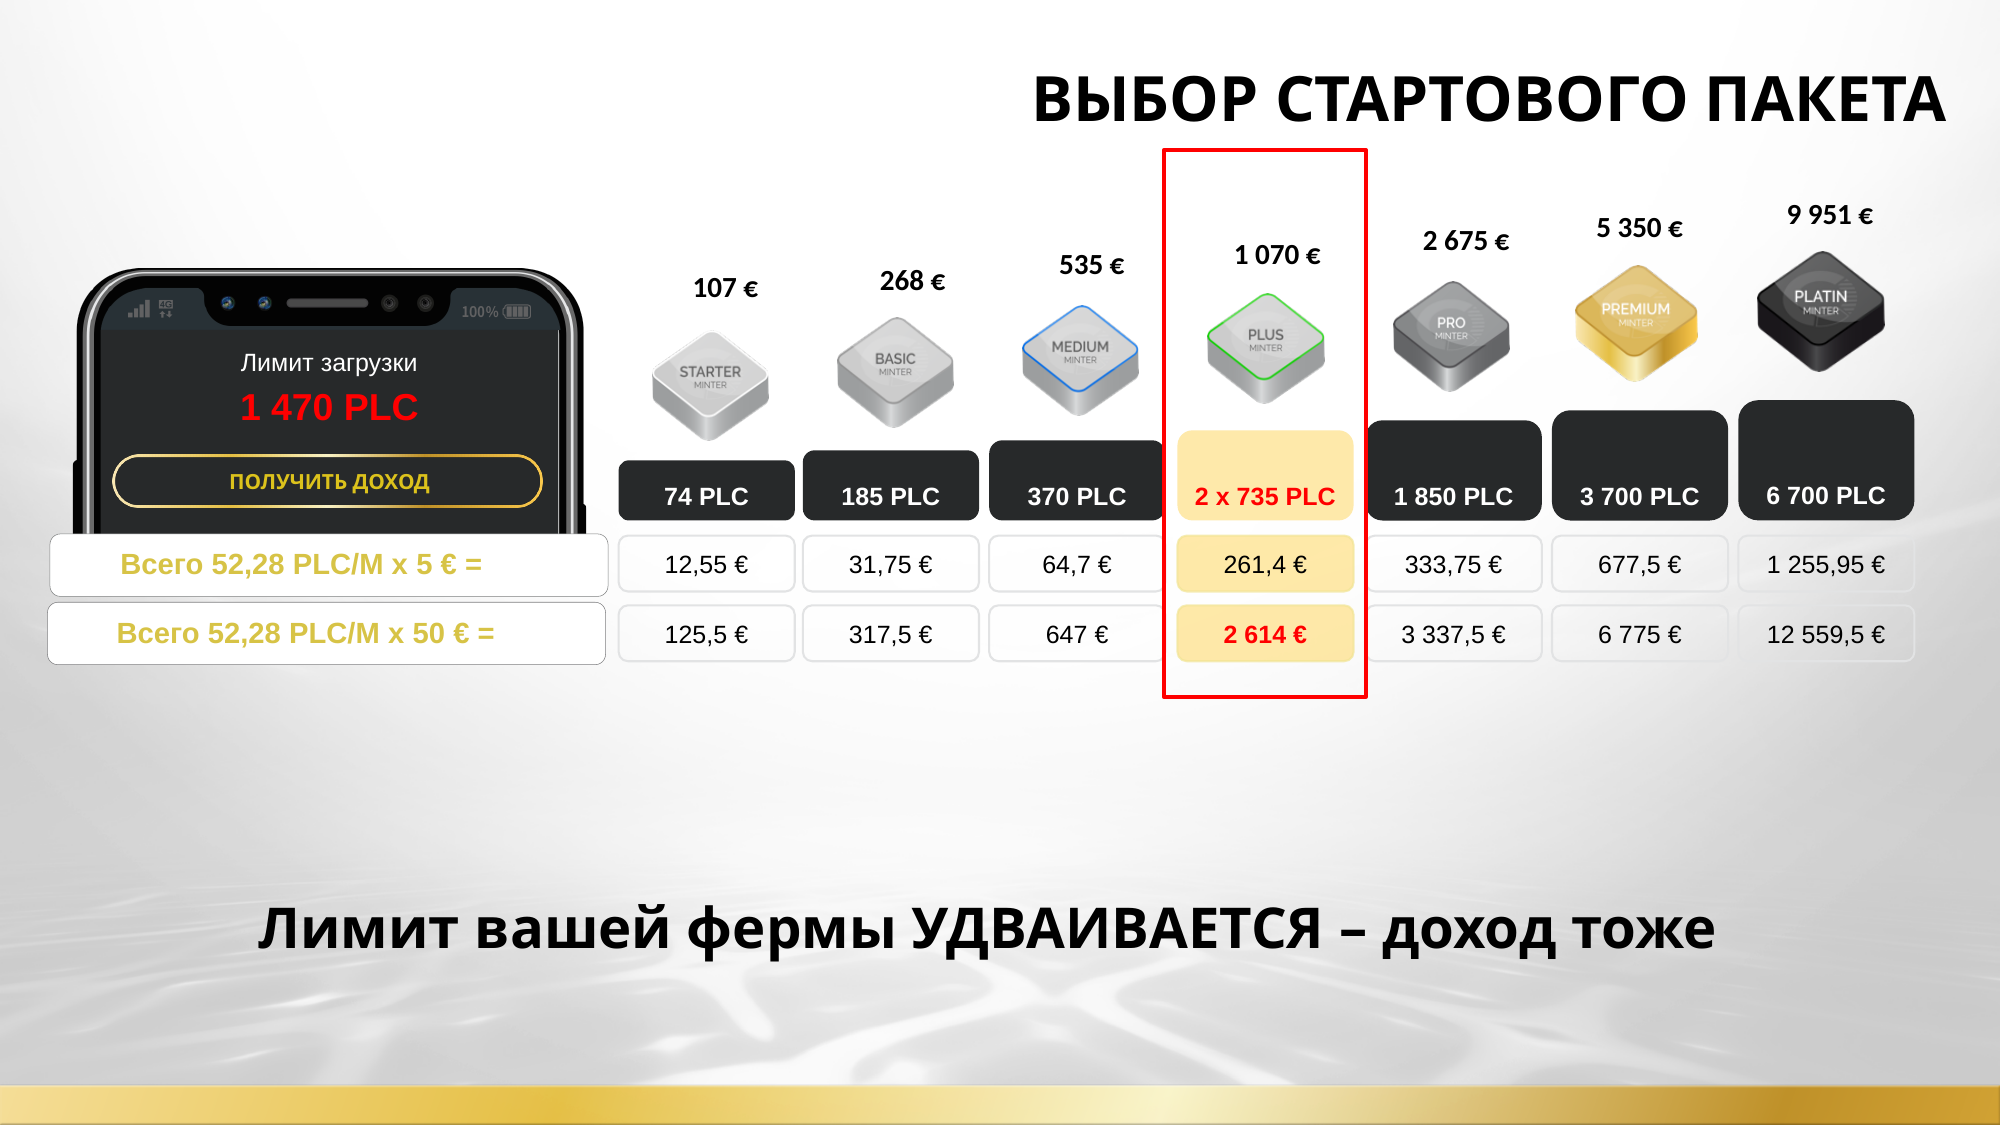

ВЫБОР СТАРТОВОГО ПАКЕТА
9 951 €
5 350 €
2 675 €
1 070 €
535 €
268 €
107 €
Лимит загрузки
1 470 PLC
ПОЛУЧИТЬ ДОХОД
6 700 PLC
3 700 PLC
1 850 PLC
2 х 735 PLC
370 PLC
185 PLC
74 PLC
Всего 52,28 PLC/M х 5 € =
12,55 €
31,75 €
64,7 €
261,4 €
333,75 €
677,5 €
1 255,95 €
Всего 52,28 PLC/M х 50 € =
125,5 €
317,5 €
647 €
2 614 €
3 337,5 €
6 775 €
12 559,5 €
Лимит вашей фермы УДВАИВАЕТСЯ – доход тоже